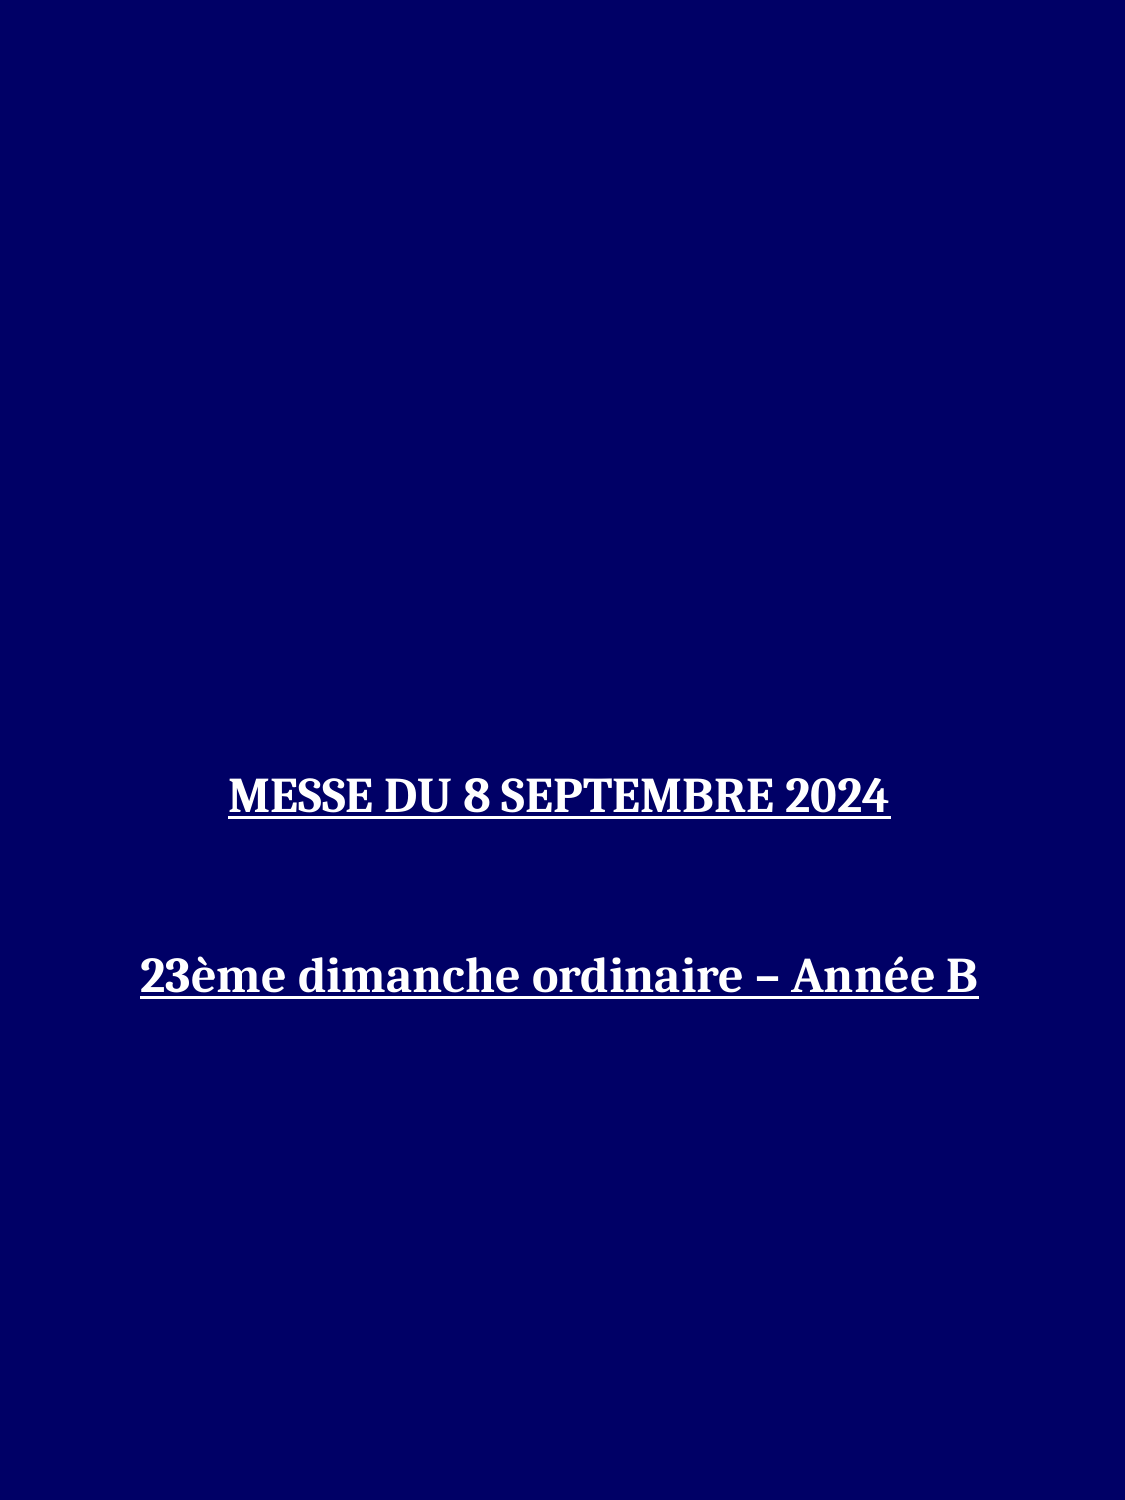

MESSE DU 8 SEPTEMBRE 2024
23ème dimanche ordinaire – Année B